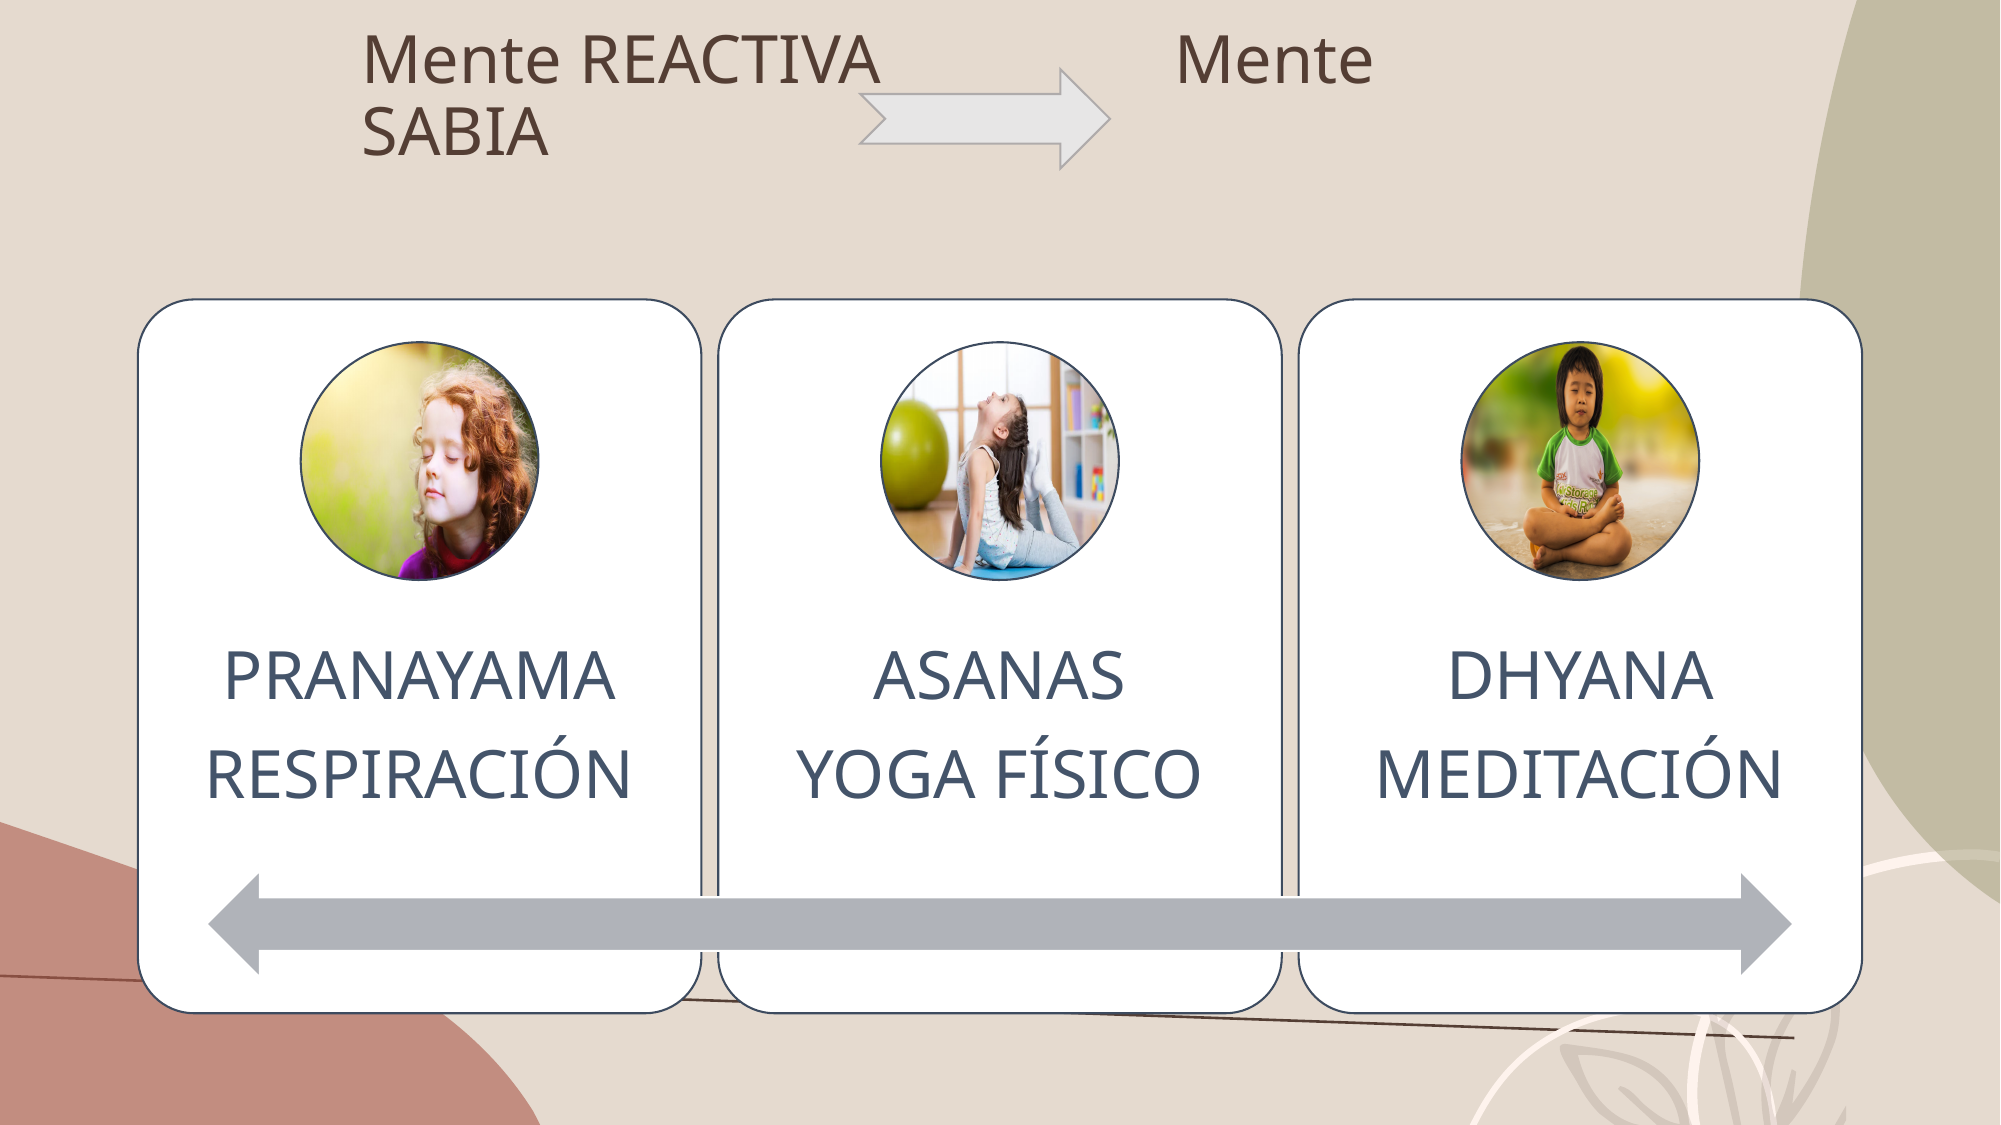

# Mente REACTIVA Mente SABIA
PRANAYAMA
RESPIRACIÓN
ASANAS
YOGA FÍSICO
DHYANA
MEDITACIÓN